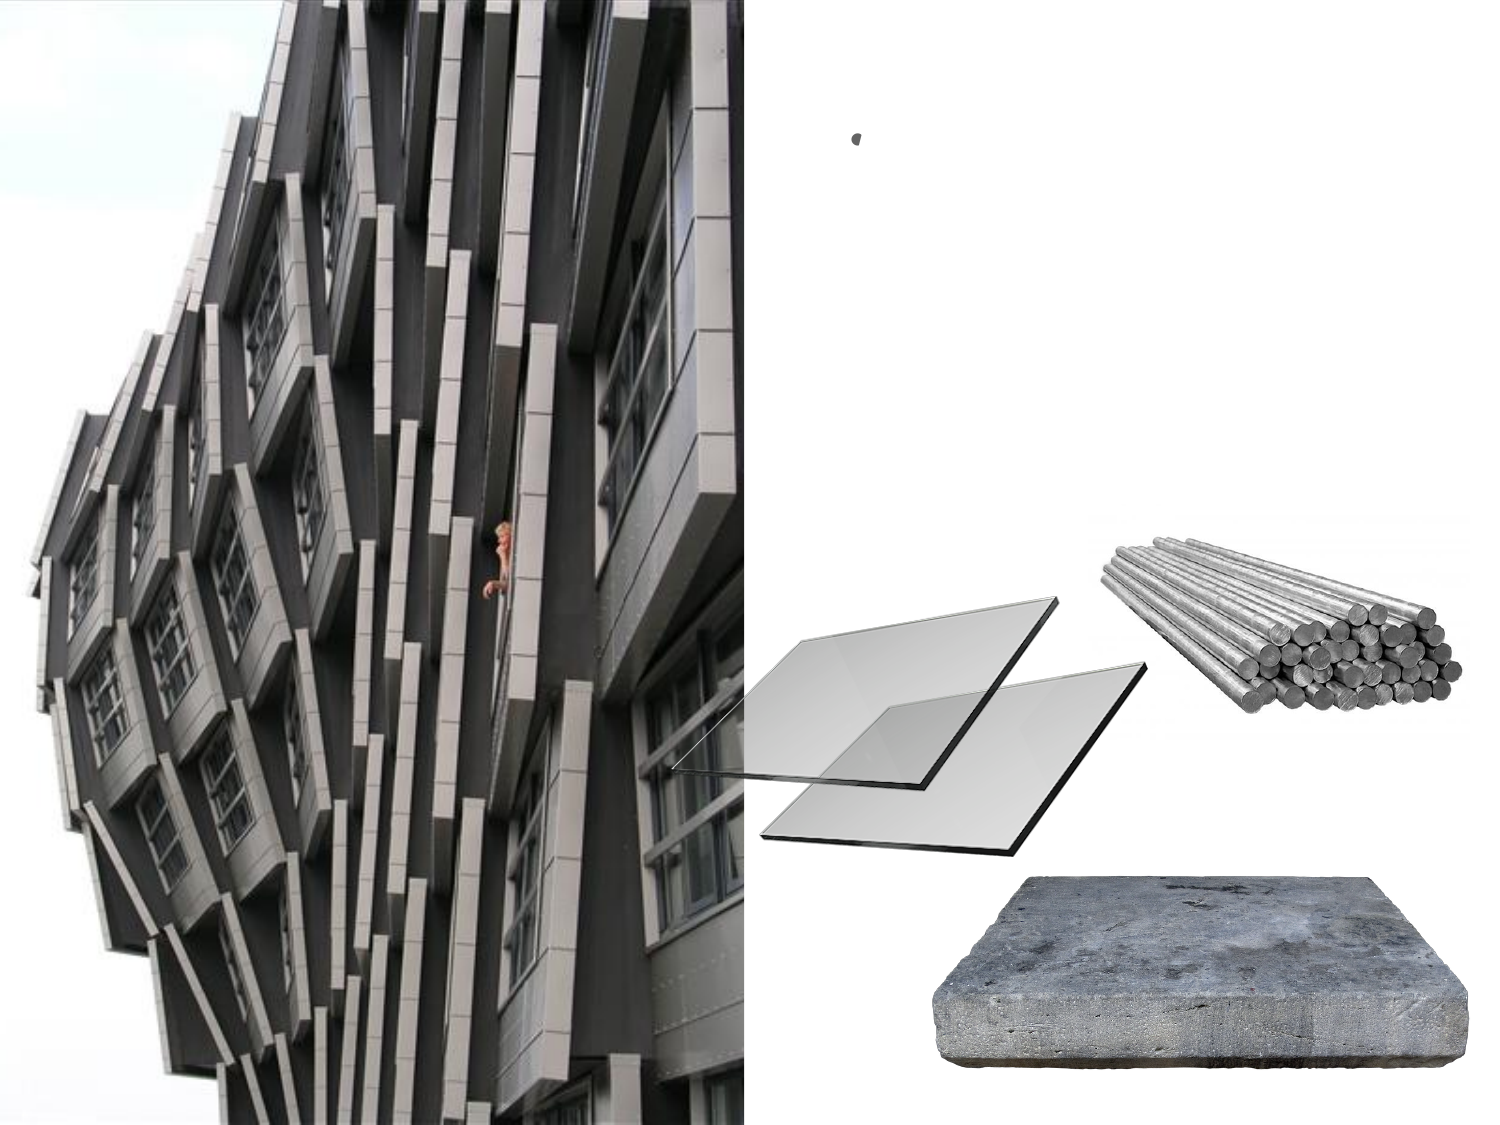

Wat kind of materials did he use?
# The building is made from glass, concrete and aluminium